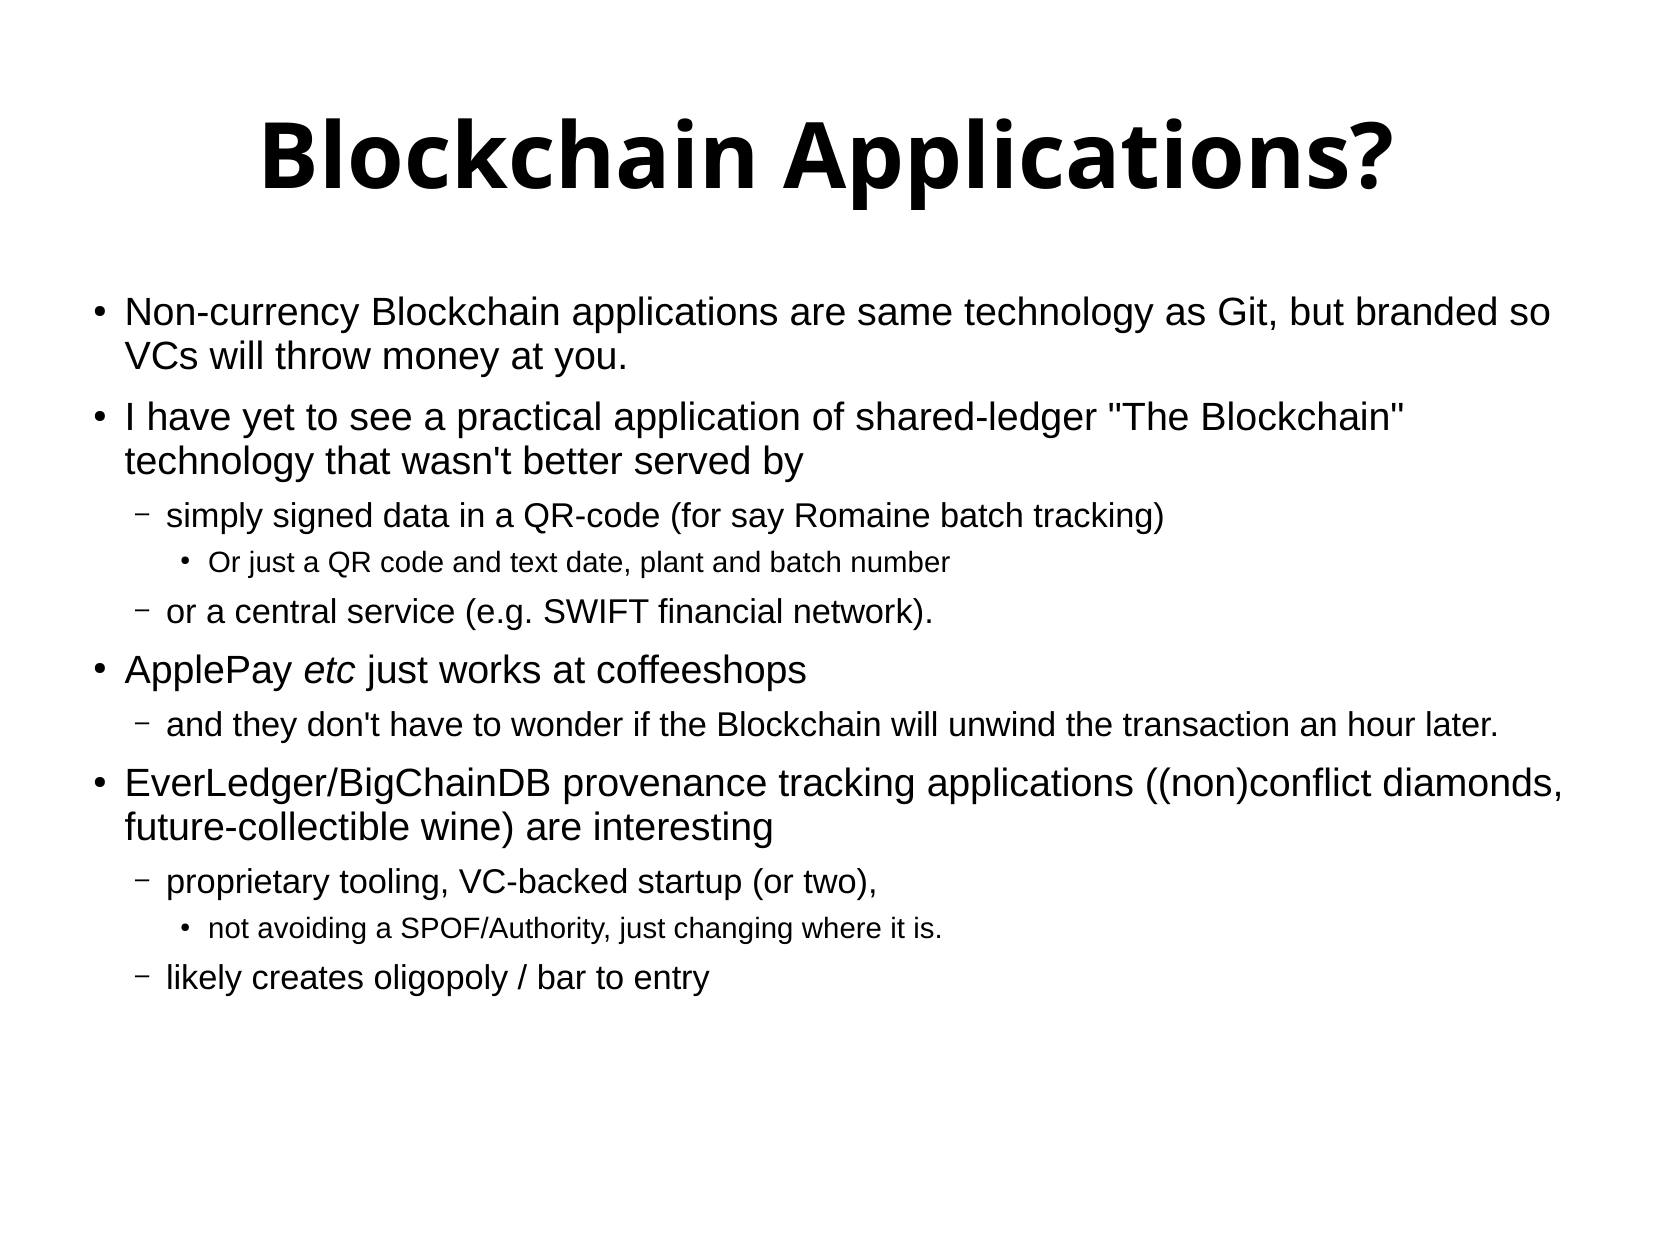

# Blockchain Applications?
Non-currency Blockchain applications are same technology as Git, but branded so VCs will throw money at you.
I have yet to see a practical application of shared-ledger "The Blockchain" technology that wasn't better served by
simply signed data in a QR-code (for say Romaine batch tracking)
Or just a QR code and text date, plant and batch number
or a central service (e.g. SWIFT financial network).
ApplePay etc just works at coffeeshops
and they don't have to wonder if the Blockchain will unwind the transaction an hour later.
EverLedger/BigChainDB provenance tracking applications ((non)conflict diamonds, future-collectible wine) are interesting
proprietary tooling, VC-backed startup (or two),
not avoiding a SPOF/Authority, just changing where it is.
likely creates oligopoly / bar to entry